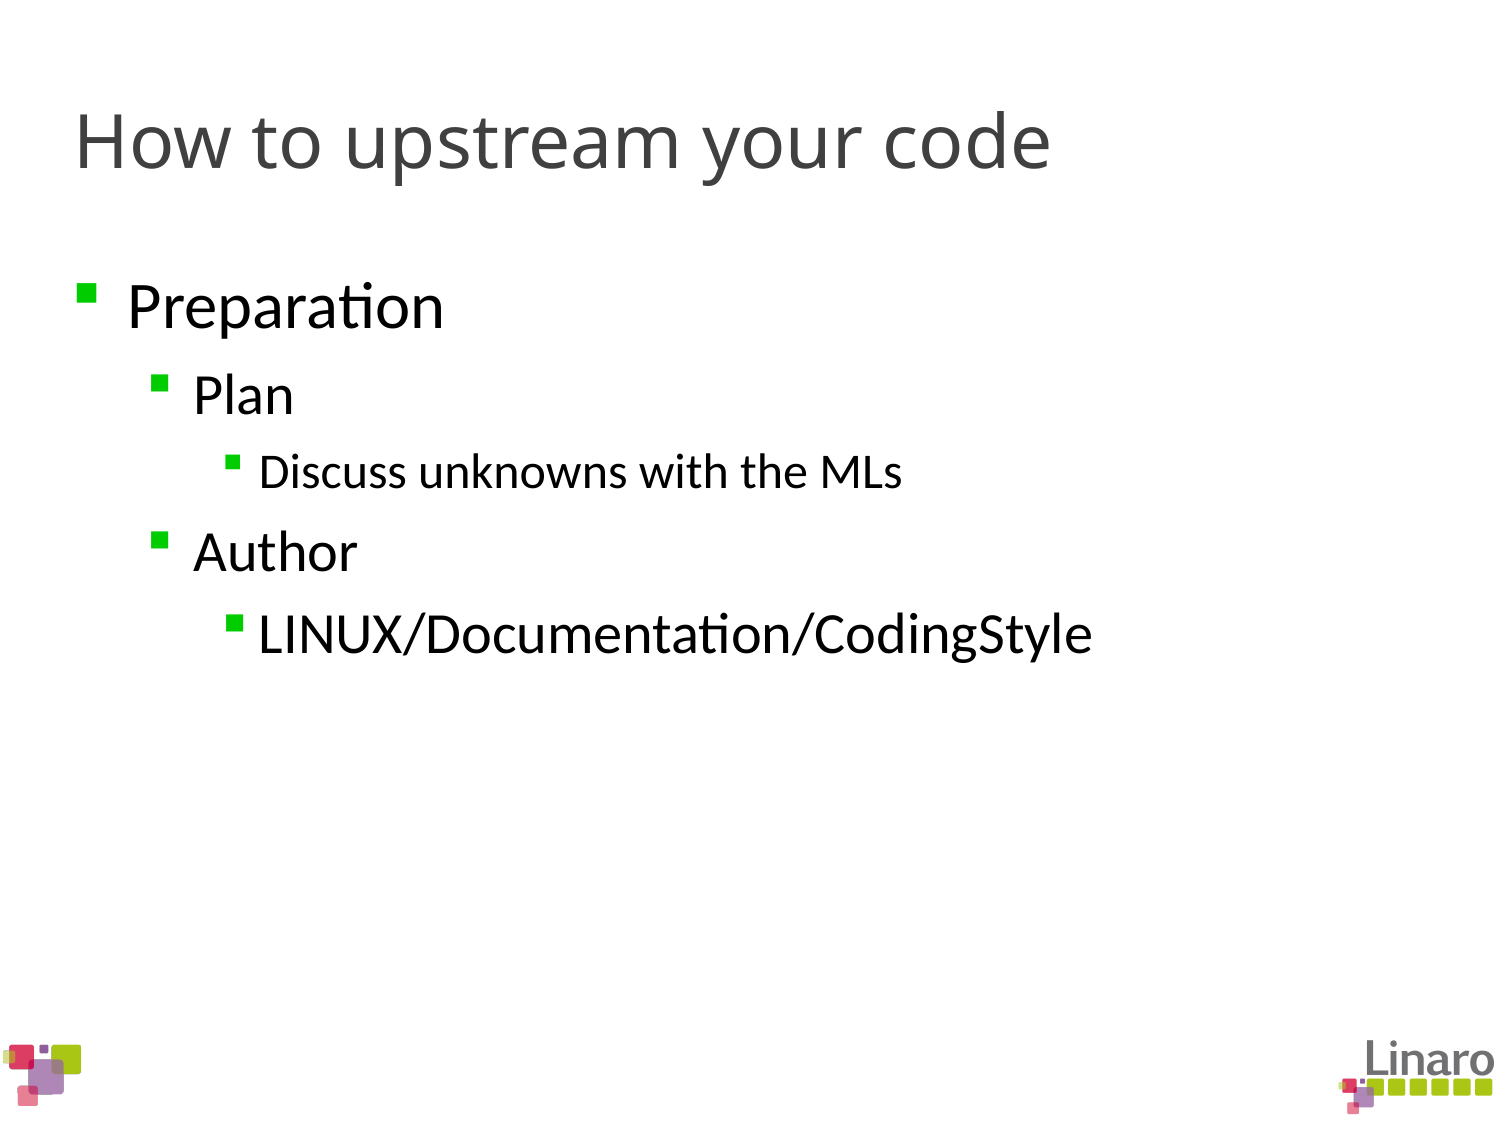

# How to upstream your code
Preparation
Plan
Discuss unknowns with the MLs
Author
LINUX/Documentation/CodingStyle